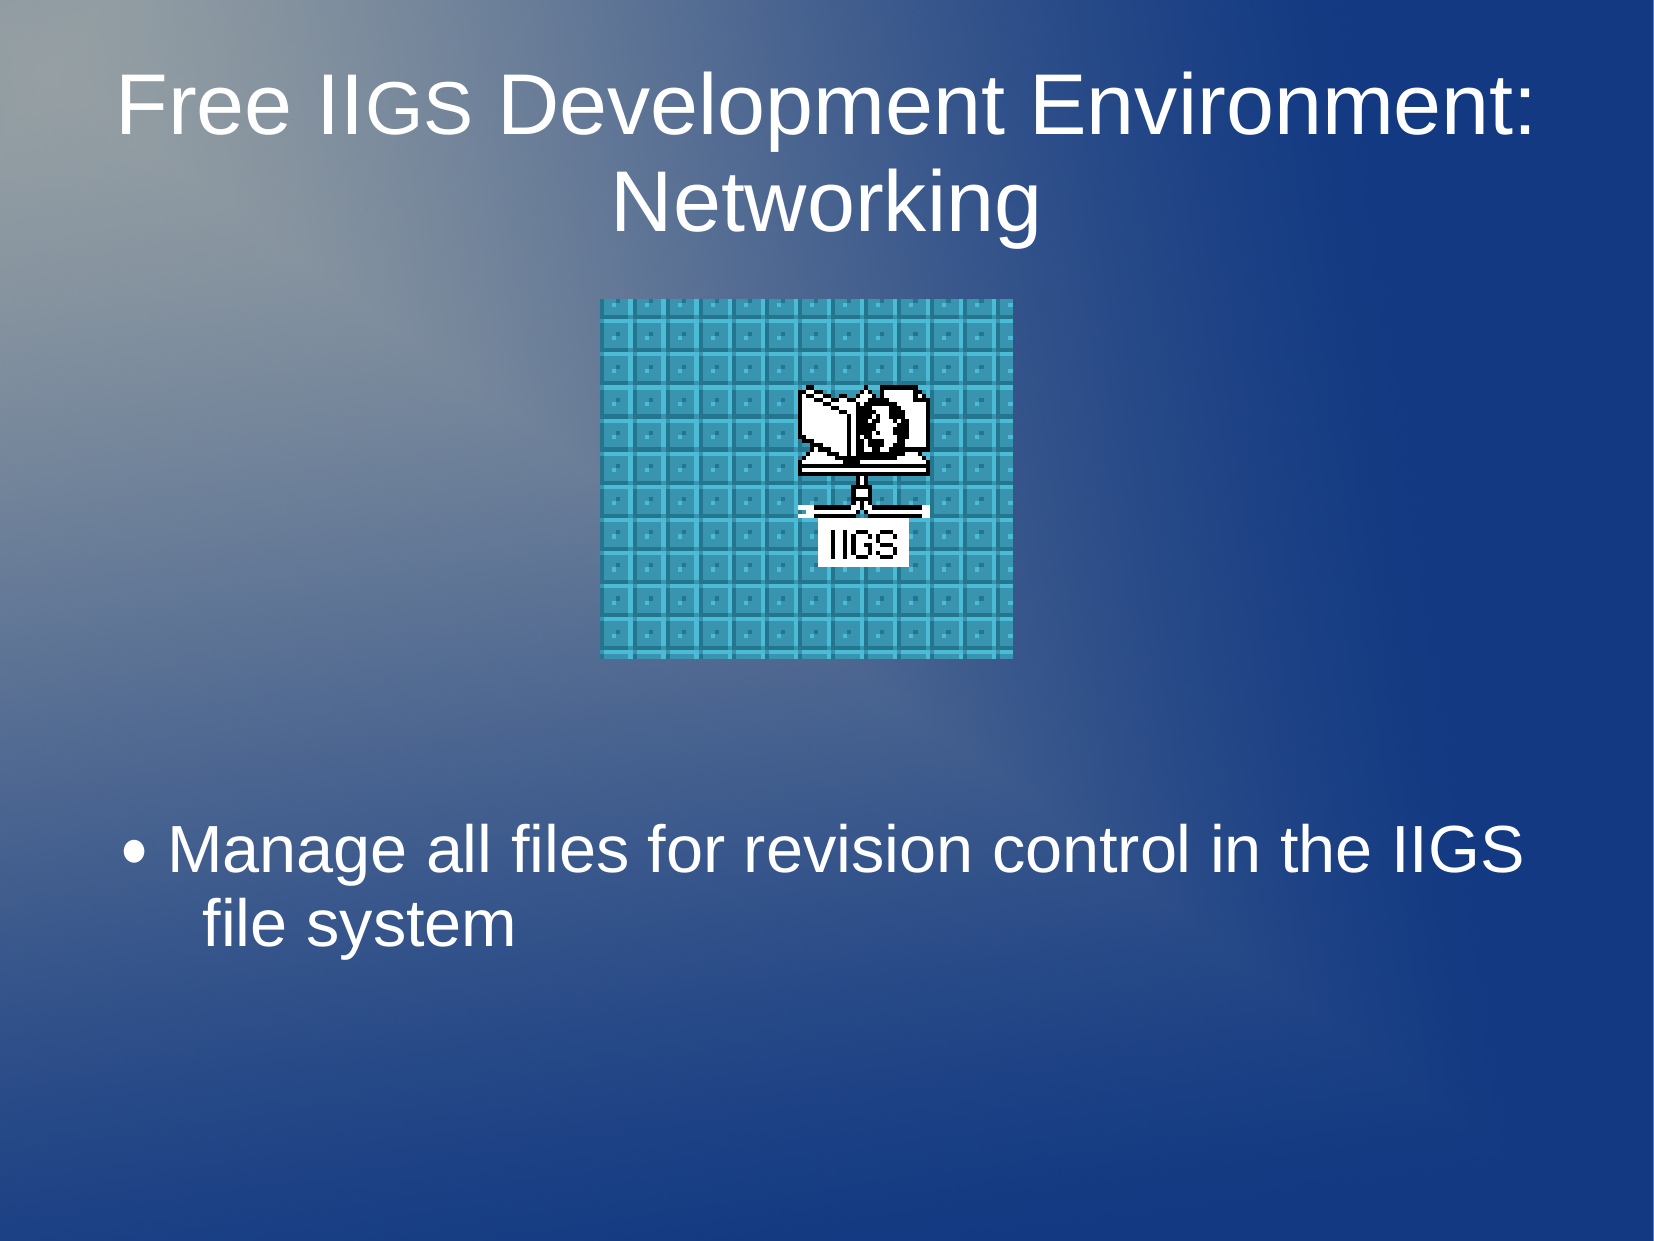

# Free IIGS Development Environment: Networking
Manage all files for revision control in the IIGS file system